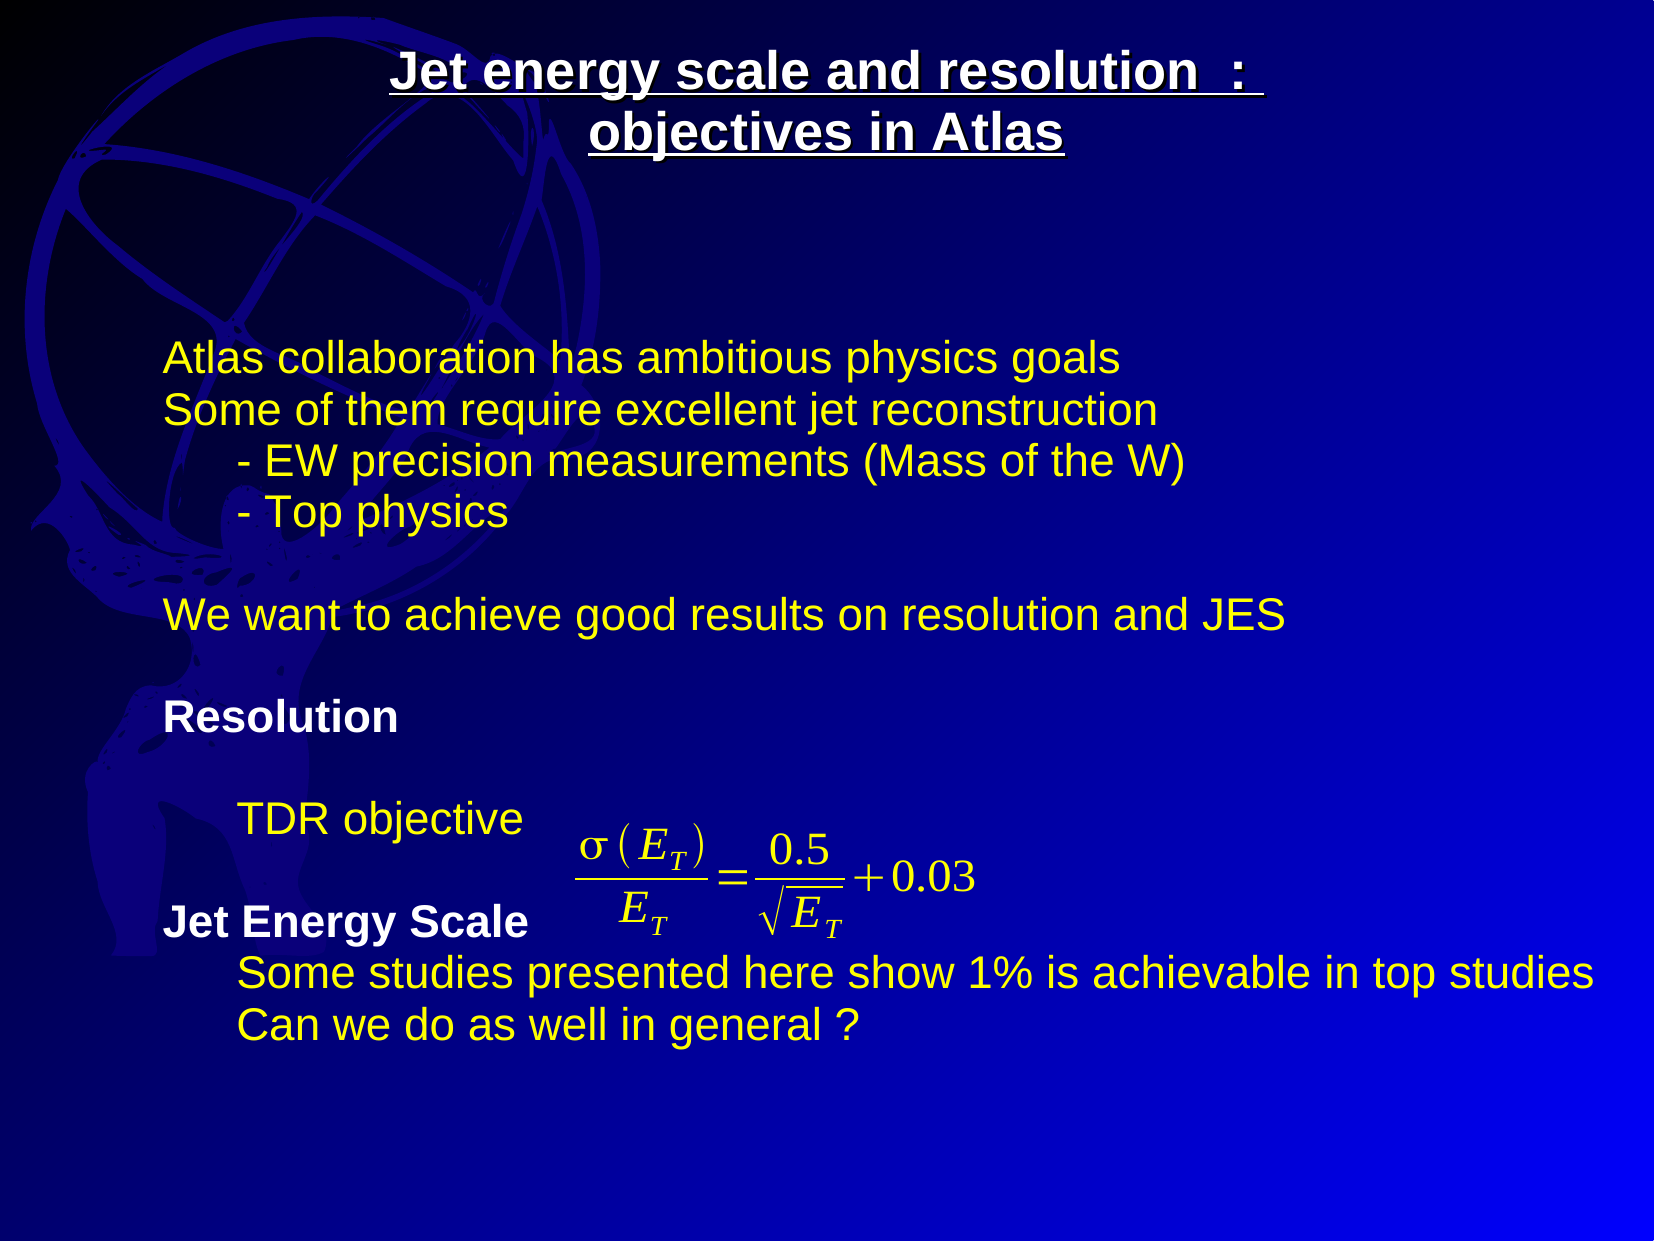

Jet energy scale and resolution :
objectives in Atlas
Atlas collaboration has ambitious physics goals
Some of them require excellent jet reconstruction
	- EW precision measurements (Mass of the W)
	- Top physics
We want to achieve good results on resolution and JES
Resolution
	TDR objective
Jet Energy Scale
	Some studies presented here show 1% is achievable in top studies
	Can we do as well in general ?